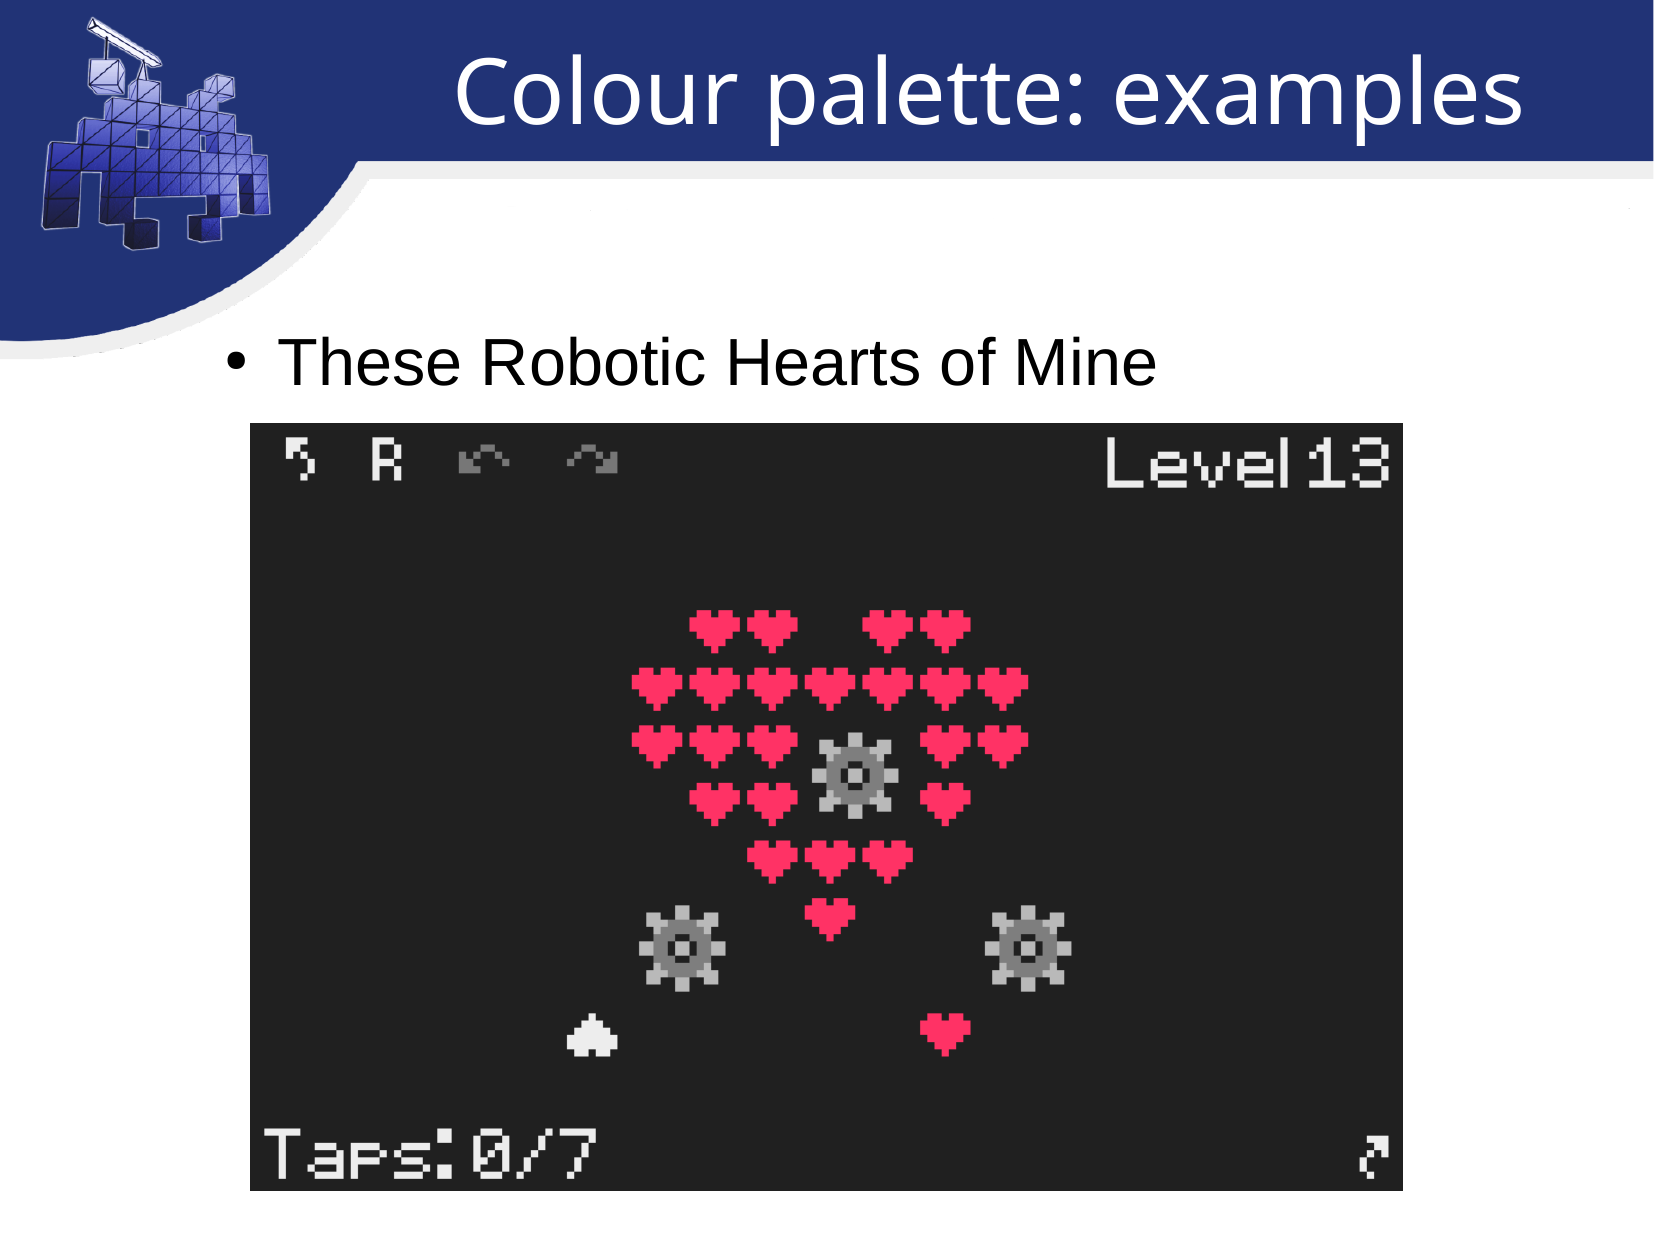

# Colour palette: examples
These Robotic Hearts of Mine